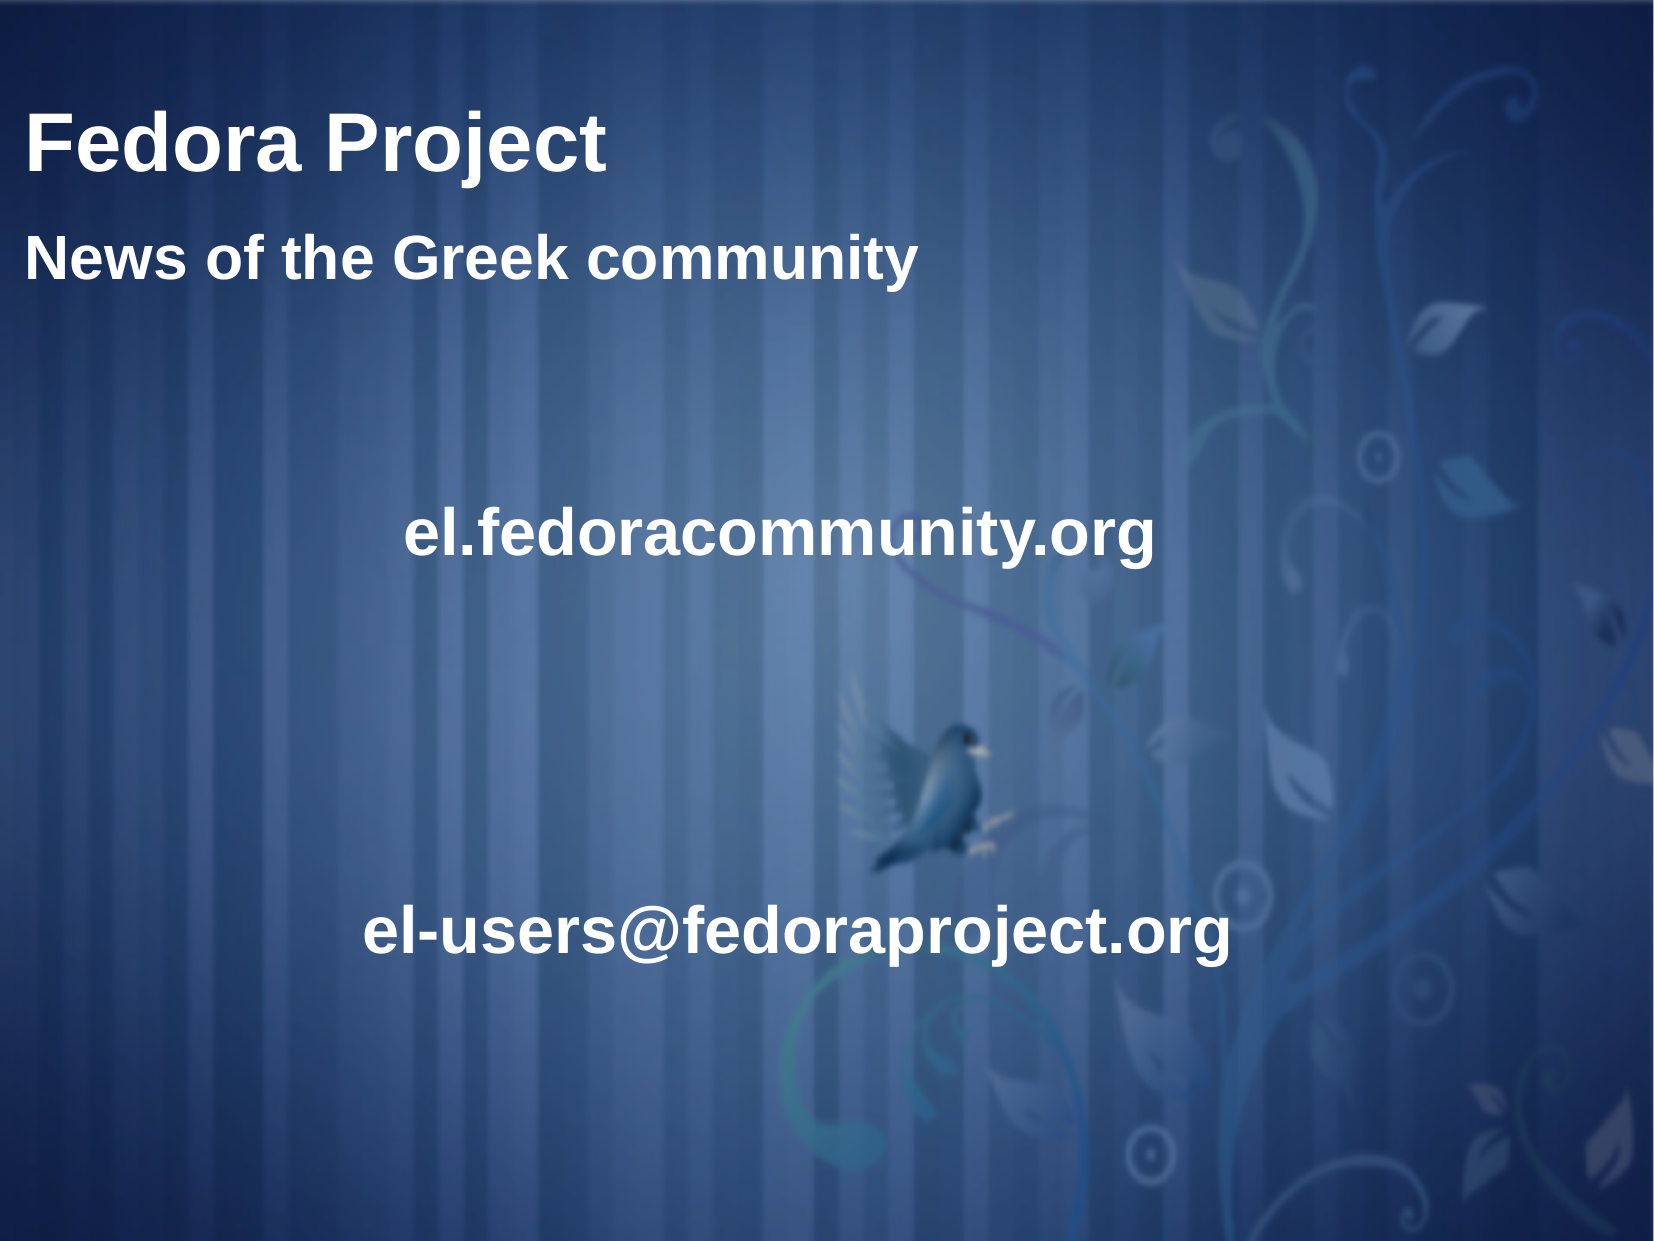

Fedora Project
News of the Greek community
el.fedoracommunity.org
el-users@fedoraproject.org